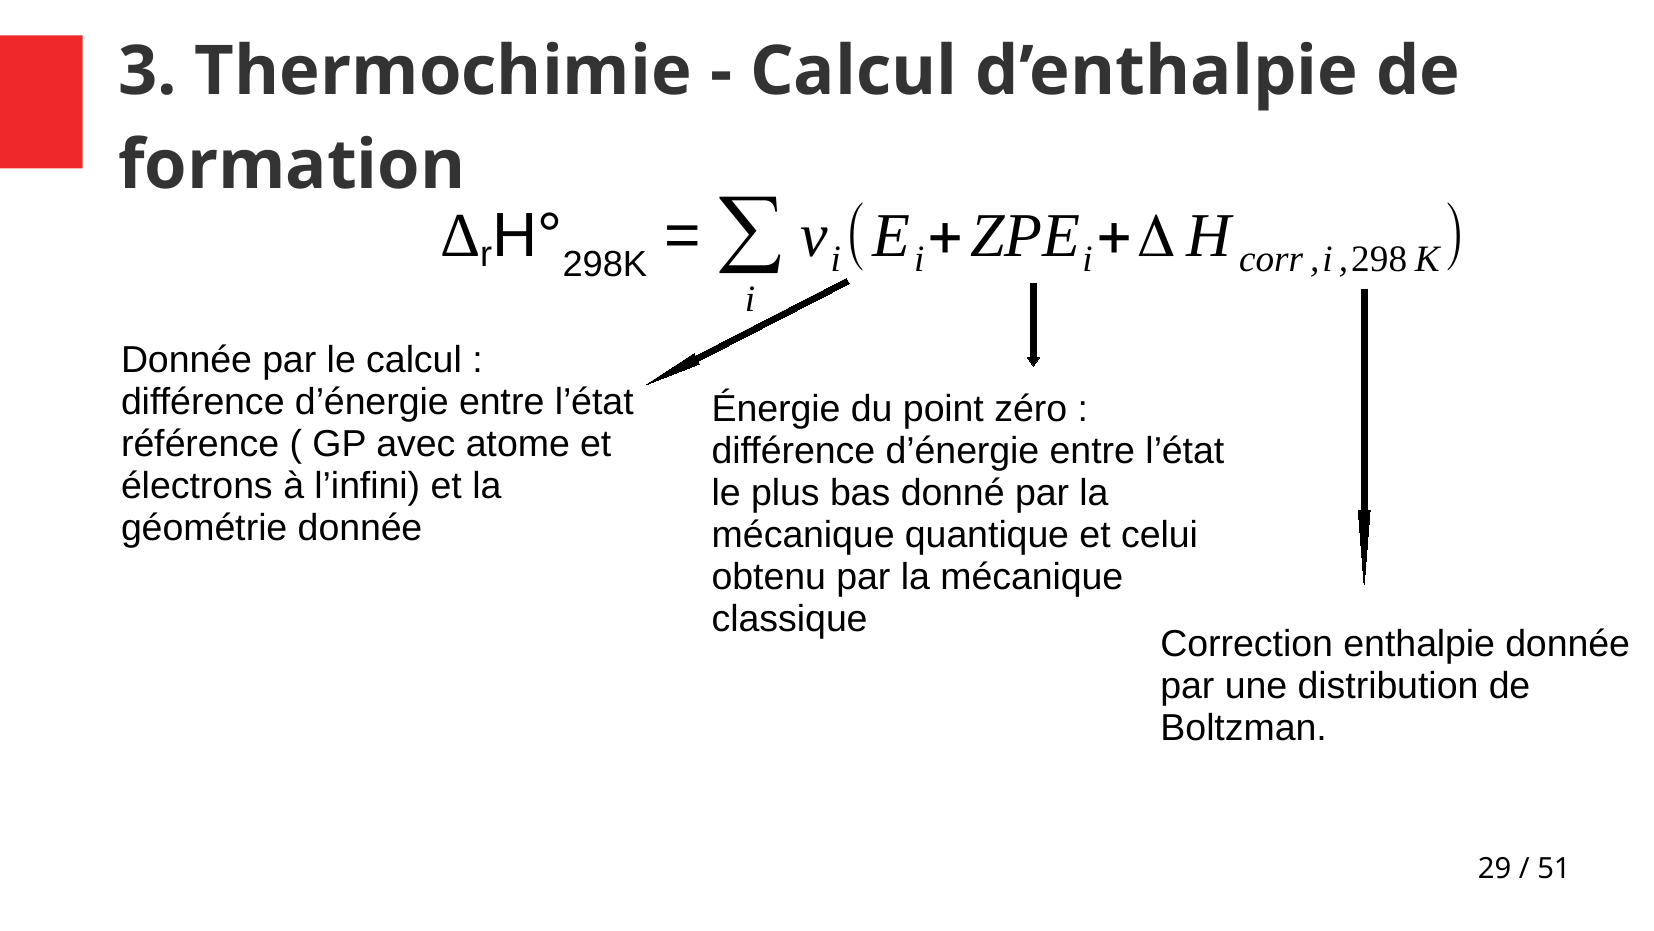

# 3. Thermochimie - Calcul d’enthalpie de formation
ΔrH°298K =
Donnée par le calcul : différence d’énergie entre l’état référence ( GP avec atome et électrons à l’infini) et la géométrie donnée
Énergie du point zéro : différence d’énergie entre l’état le plus bas donné par la mécanique quantique et celui obtenu par la mécanique classique
Correction enthalpie donnée par une distribution de Boltzman.
29